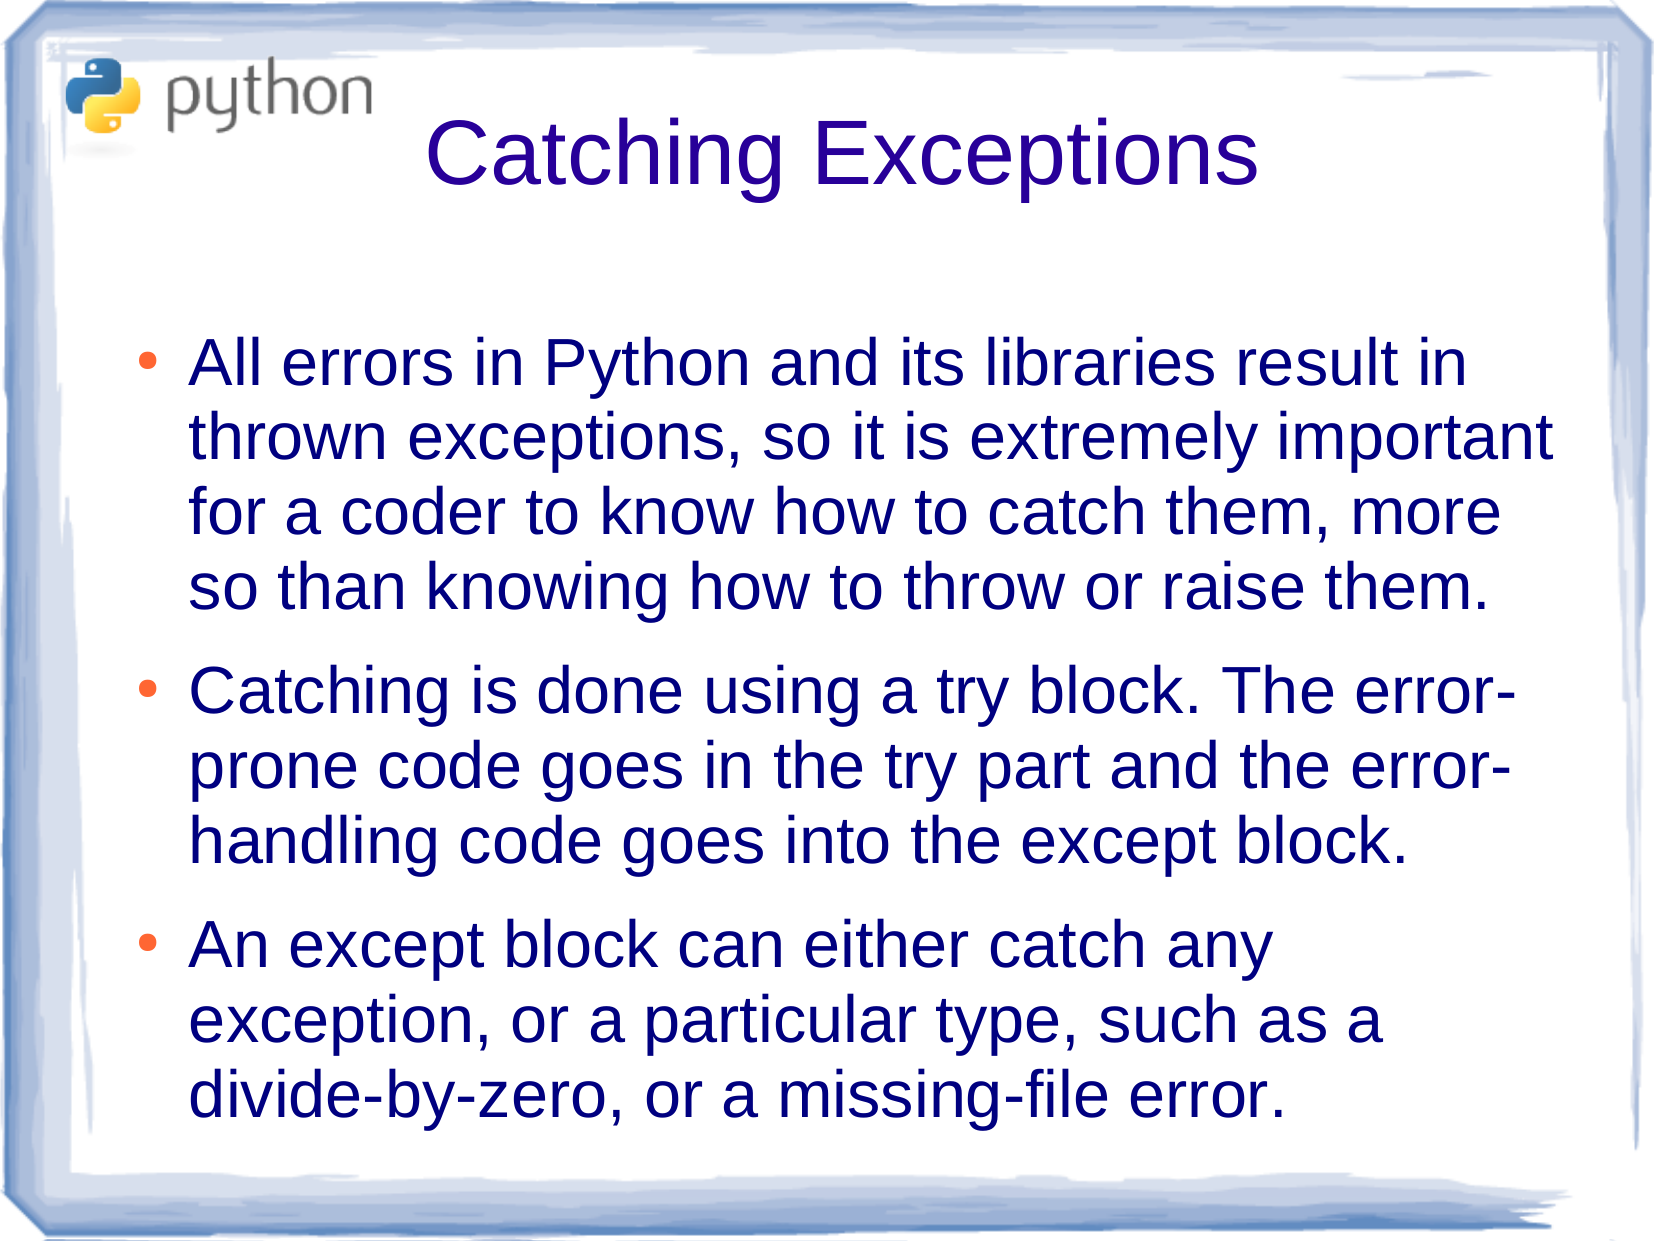

# Catching Exceptions
All errors in Python and its libraries result in thrown exceptions, so it is extremely important for a coder to know how to catch them, more so than knowing how to throw or raise them.
Catching is done using a try block. The error-prone code goes in the try part and the error-handling code goes into the except block.
An except block can either catch any exception, or a particular type, such as a divide-by-zero, or a missing-file error.